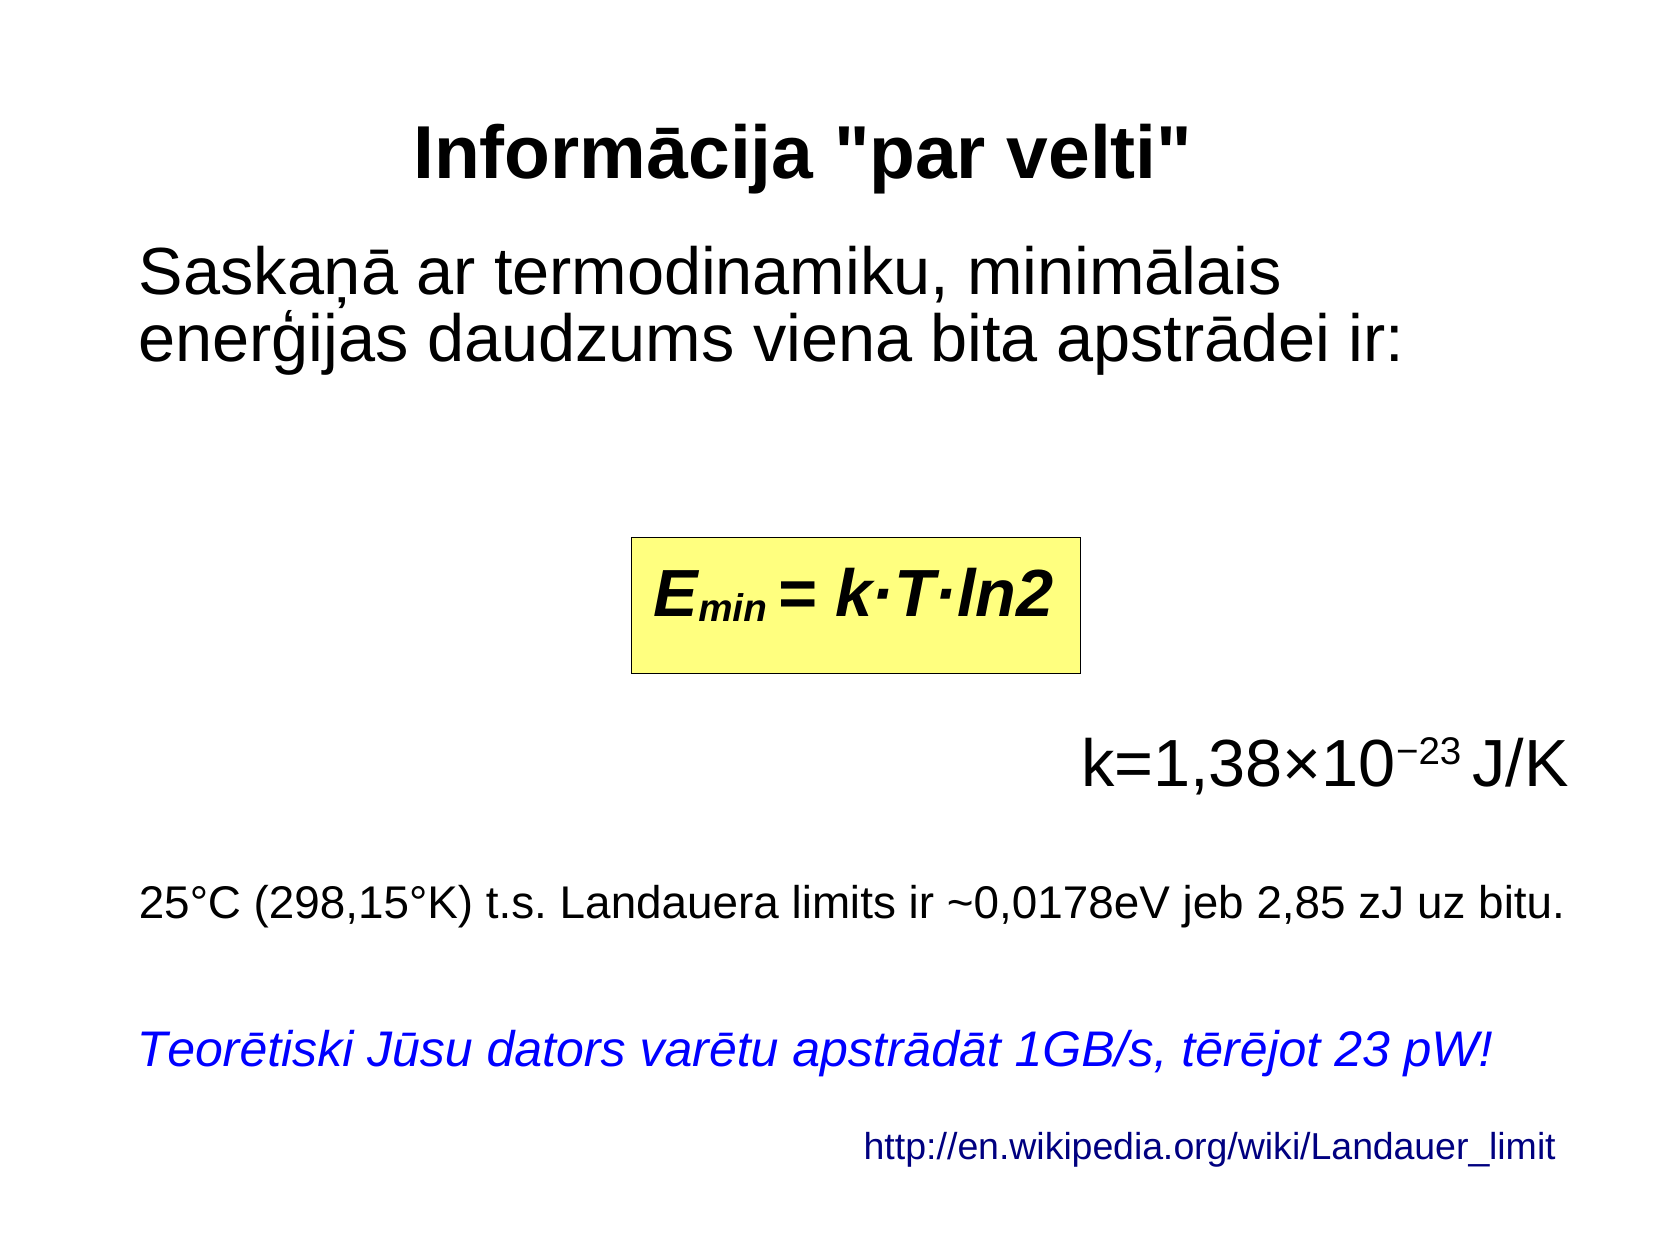

# Informācija "par velti"
Saskaņā ar termodinamiku, minimālais enerģijas daudzums viena bita apstrādei ir:
Emin = k·T·ln2
k=1,38×10−23 J/K
25°C (298,15°K) t.s. Landauera limits ir ~0,0178eV jeb 2,85 zJ uz bitu.
Teorētiski Jūsu dators varētu apstrādāt 1GB/s, tērējot 23 pW!
http://en.wikipedia.org/wiki/Landauer_limit